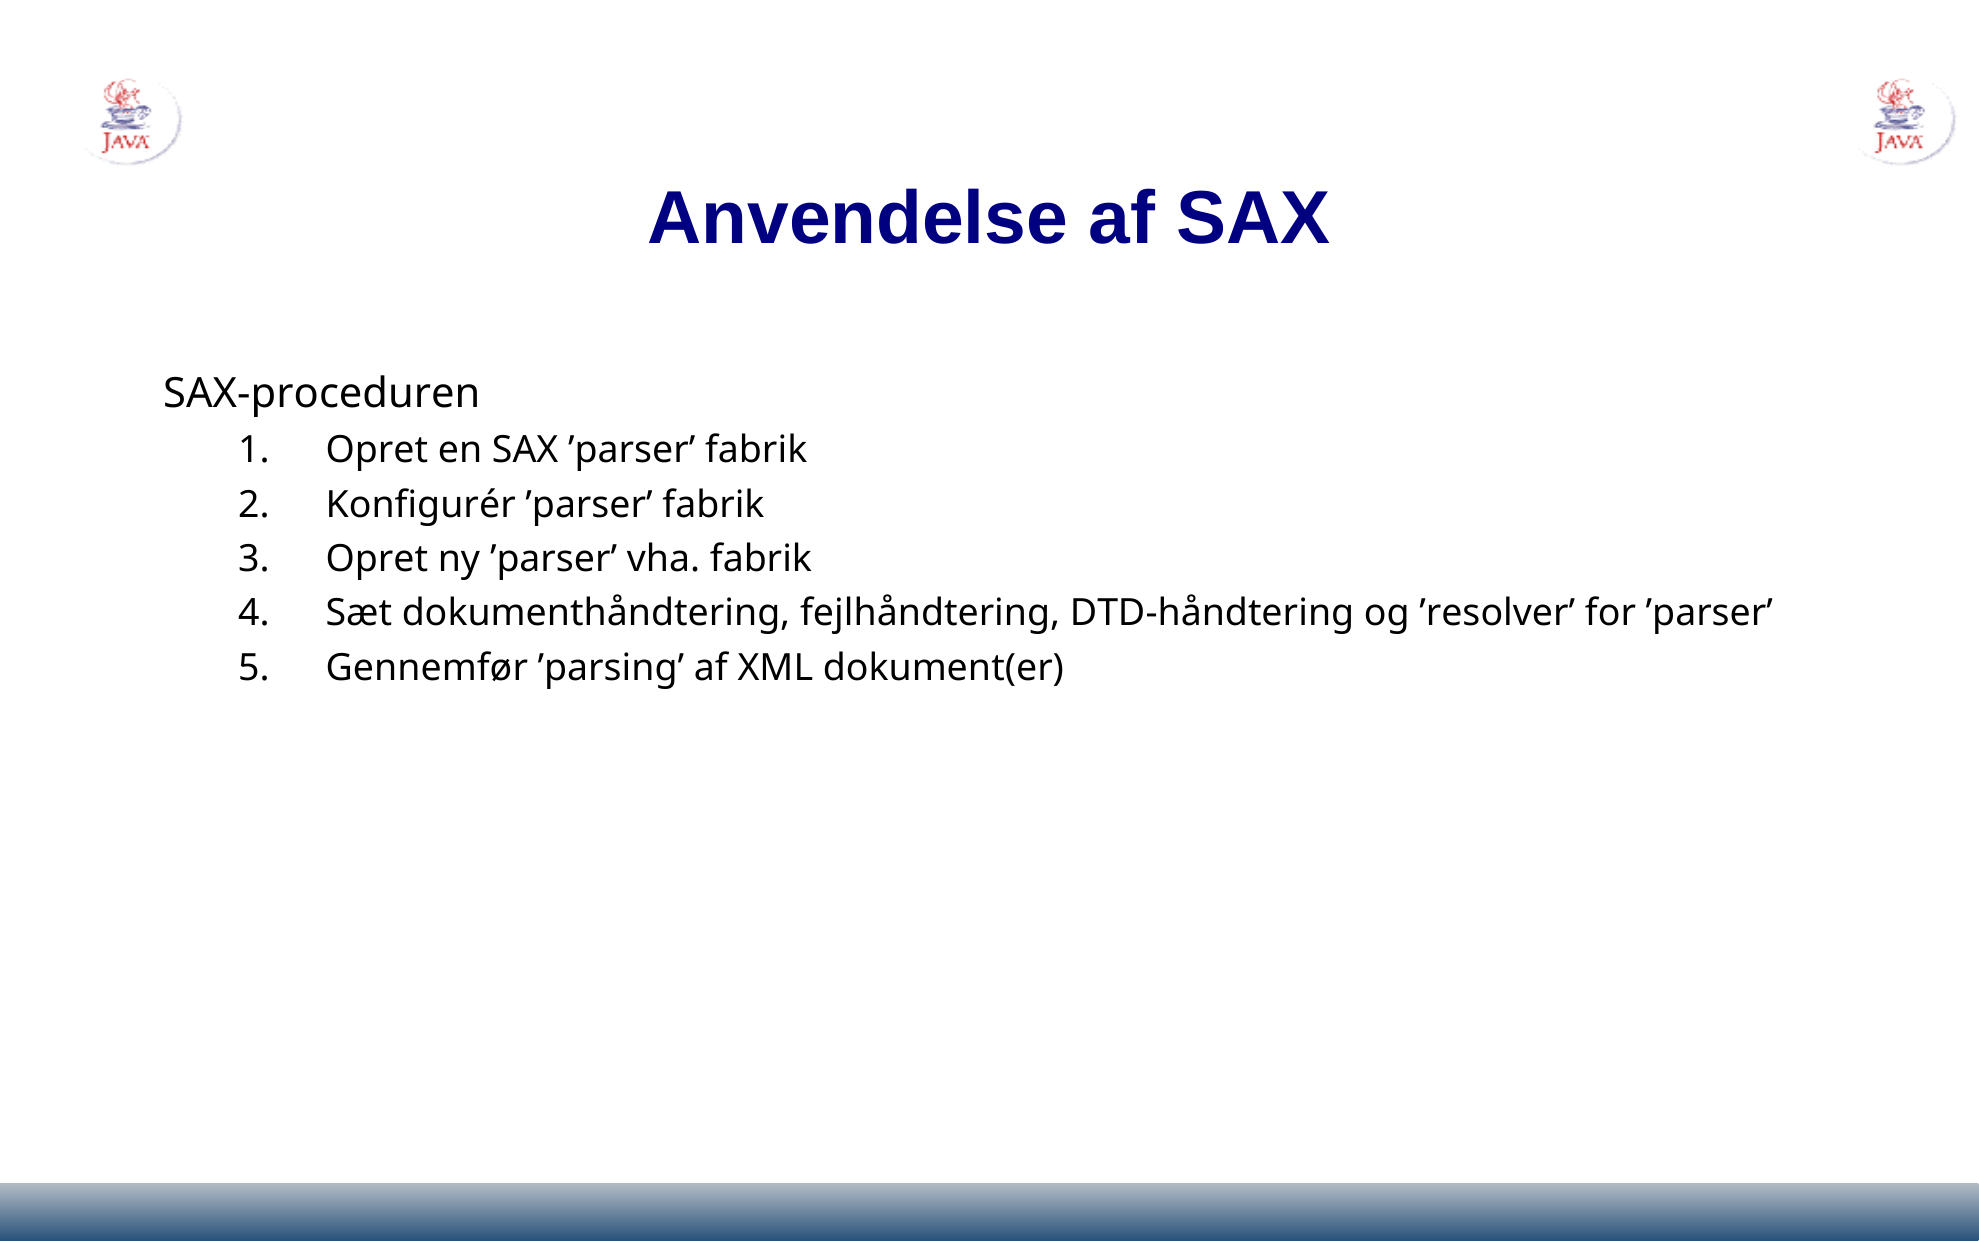

# Anvendelse af SAX
SAX-proceduren
Opret en SAX ’parser’ fabrik
Konfigurér ’parser’ fabrik
Opret ny ’parser’ vha. fabrik
Sæt dokumenthåndtering, fejlhåndtering, DTD-håndtering og ’resolver’ for ’parser’
Gennemfør ’parsing’ af XML dokument(er)